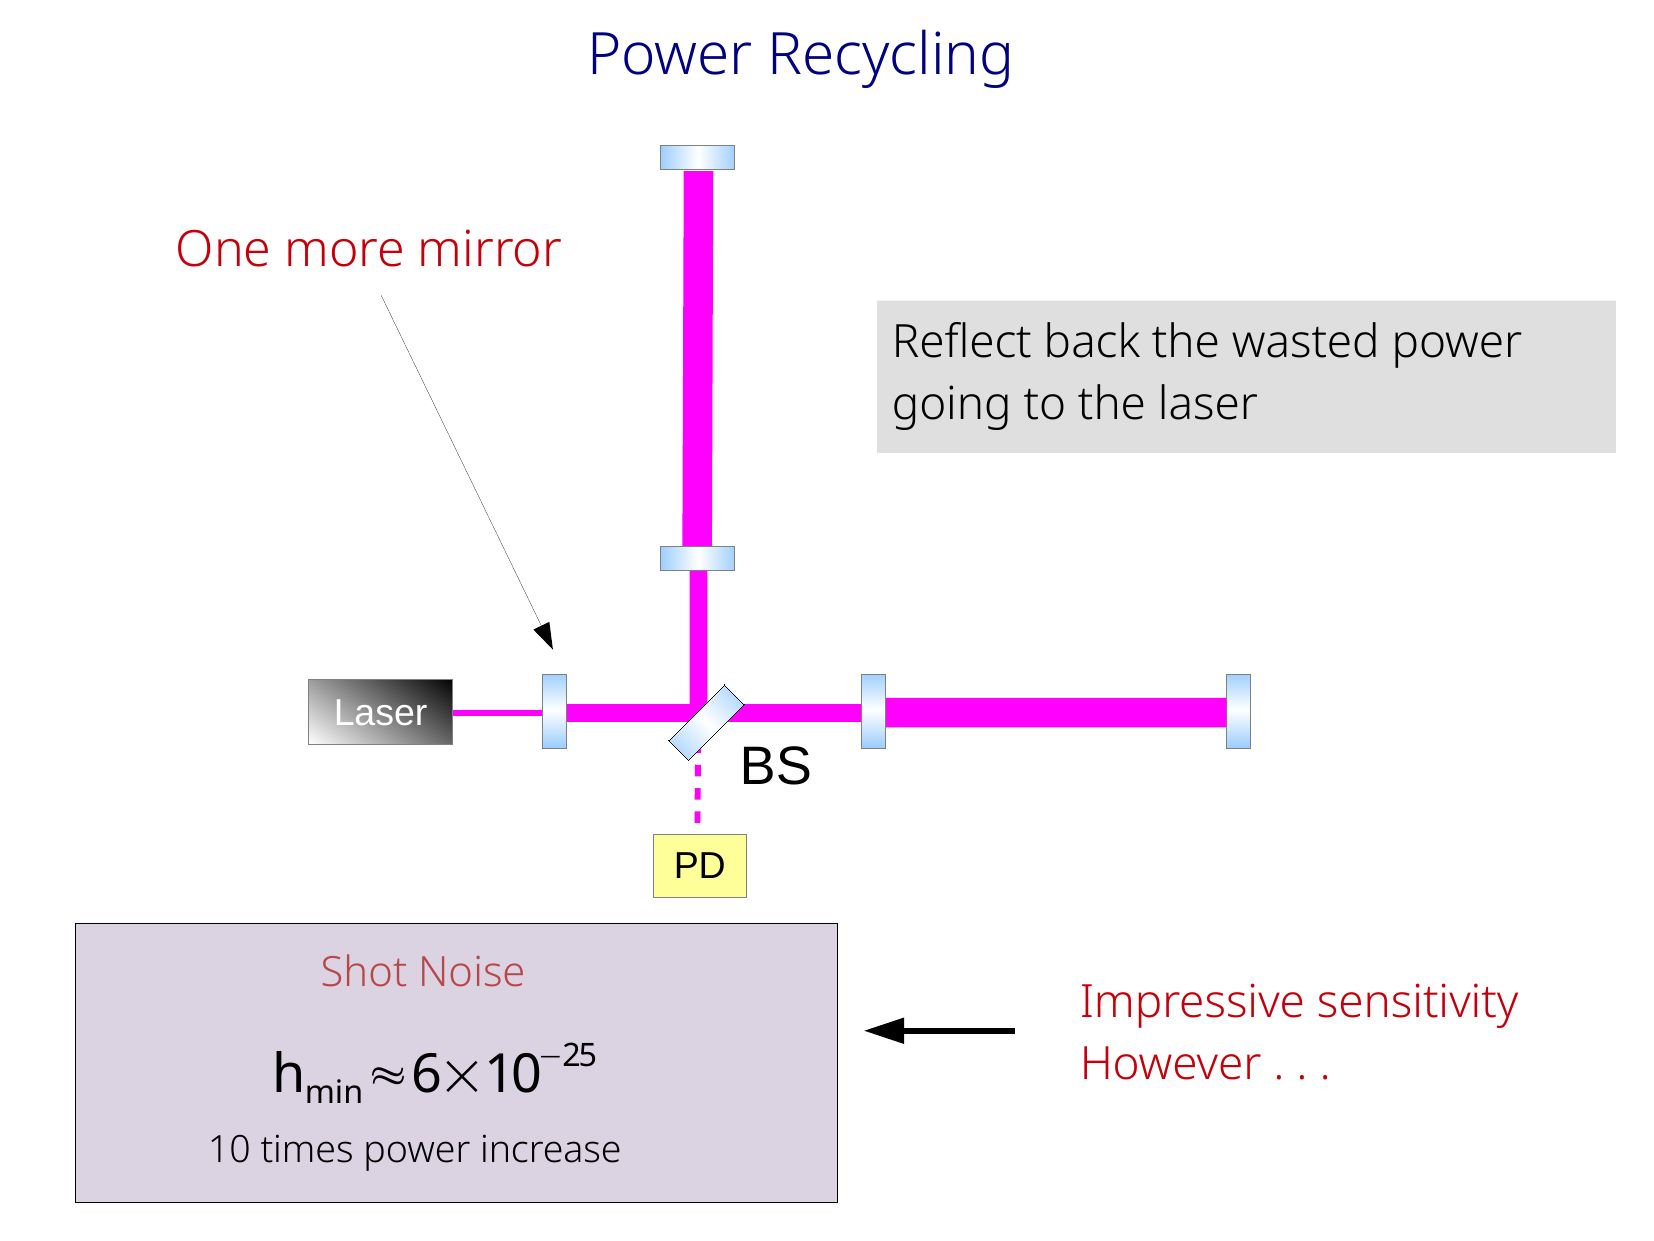

Power Recycling
One more mirror
Reflect back the wasted power
going to the laser
Laser
BS
PD
Shot Noise
Impressive sensitivity
However . . .
10 times power increase